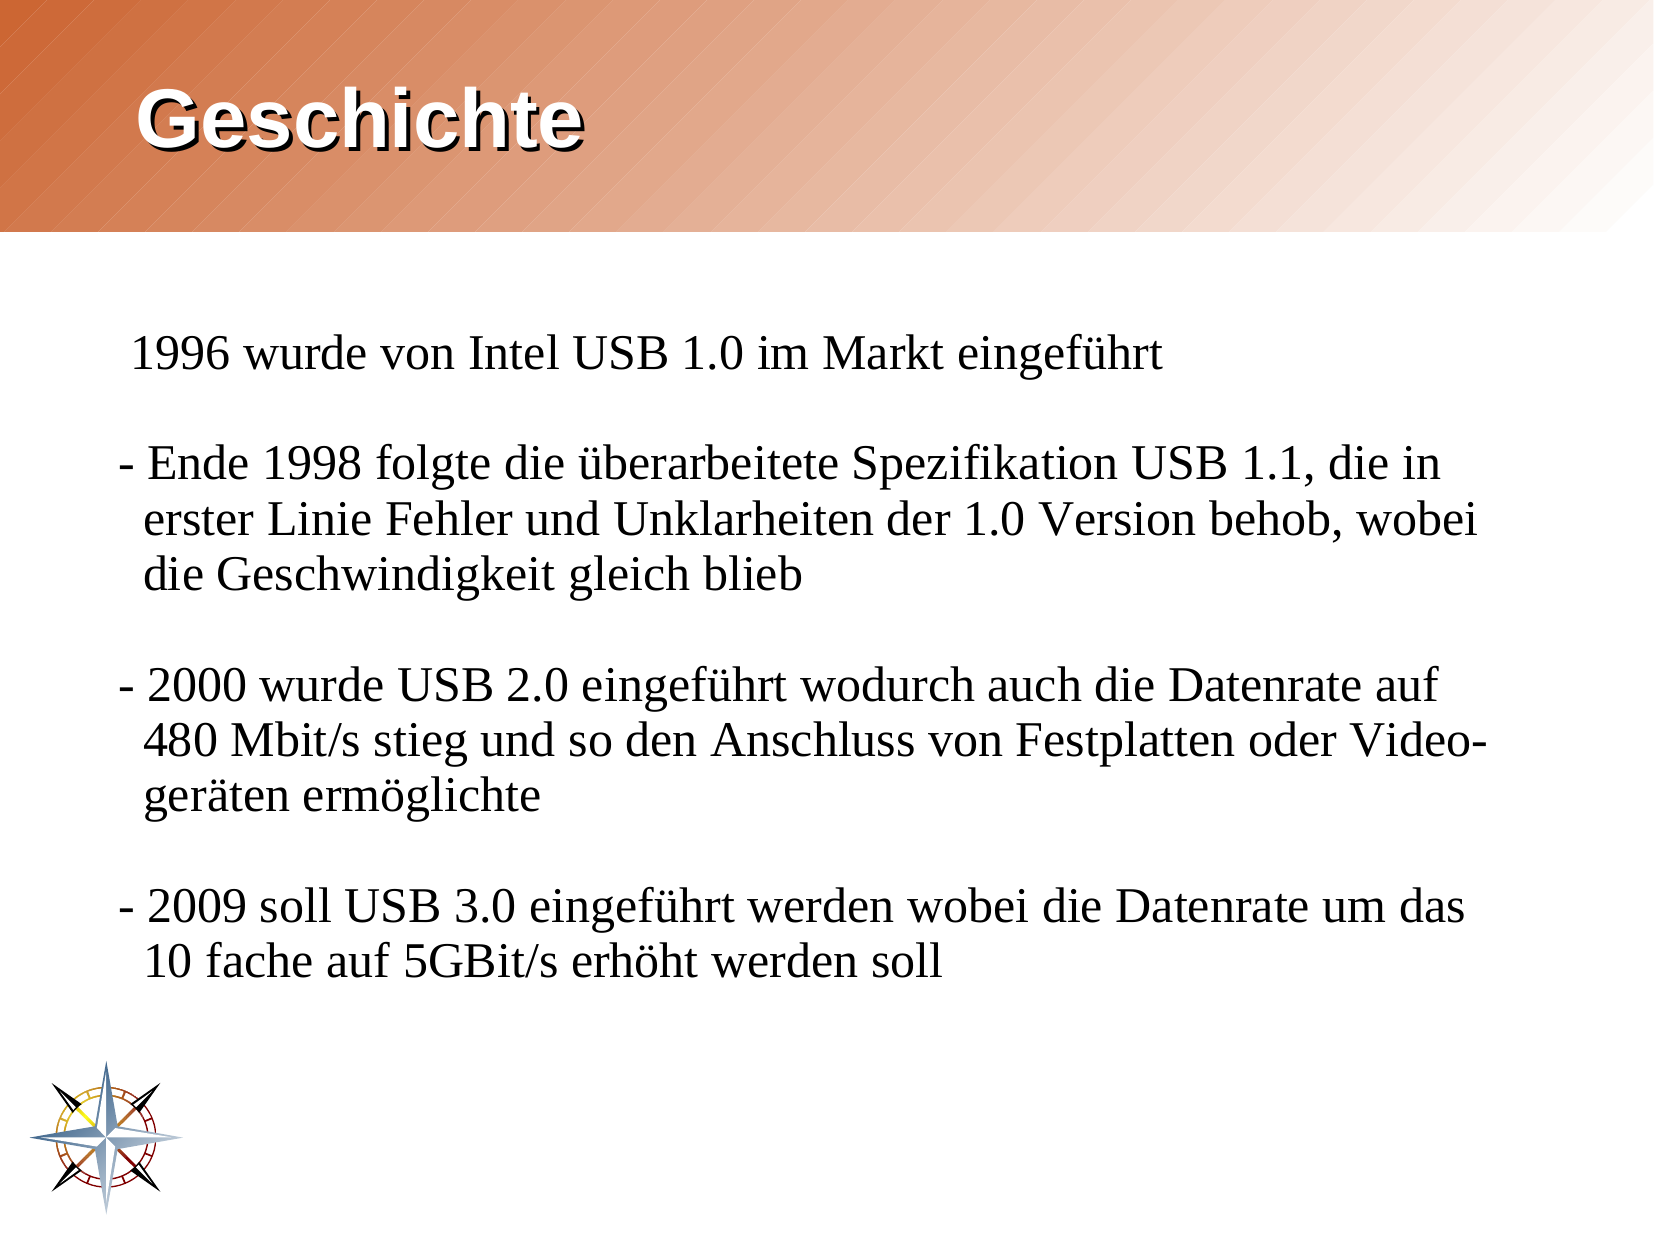

# Geschichte
 1996 wurde von Intel USB 1.0 im Markt eingeführt
- Ende 1998 folgte die überarbeitete Spezifikation USB 1.1, die in
 erster Linie Fehler und Unklarheiten der 1.0 Version behob, wobei
 die Geschwindigkeit gleich blieb
- 2000 wurde USB 2.0 eingeführt wodurch auch die Datenrate auf
 480 Mbit/s stieg und so den Anschluss von Festplatten oder Video-
 geräten ermöglichte
- 2009 soll USB 3.0 eingeführt werden wobei die Datenrate um das
 10 fache auf 5GBit/s erhöht werden soll